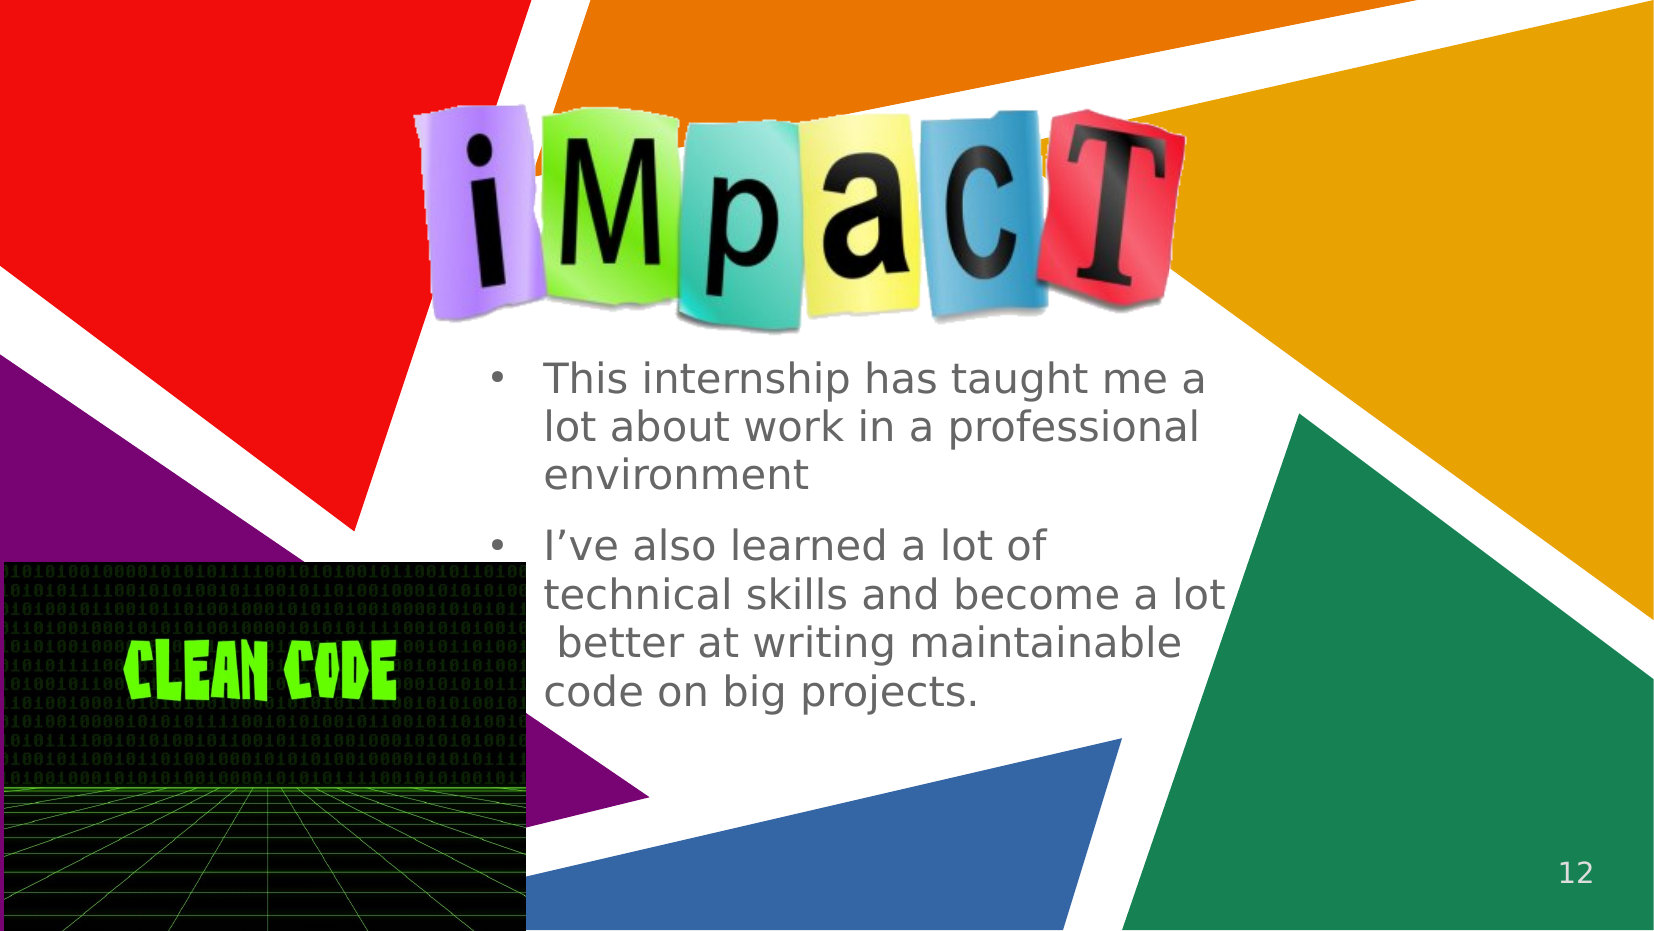

# Impact
This internship has taught me a lot about work in a professional environment
I’ve also learned a lot of technical skills and become a lot better at writing maintainable code on big projects.
12